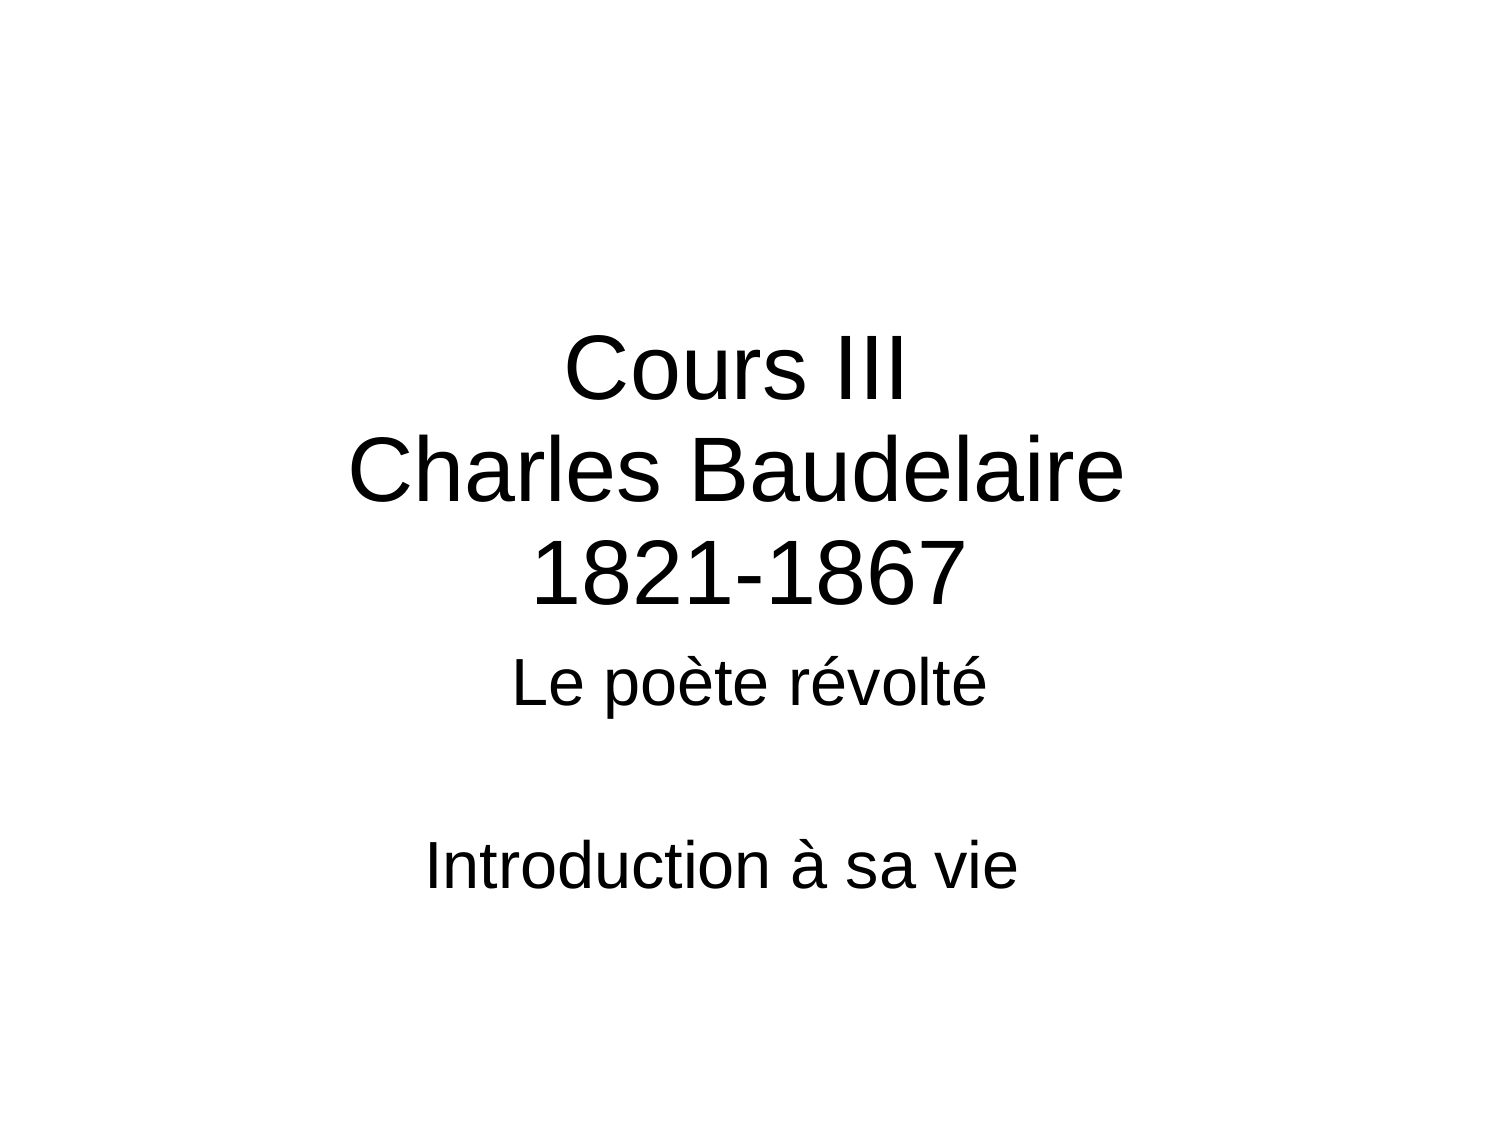

# Cours III Charles Baudelaire 1821-1867
Le poète révolté
Introduction à sa vie